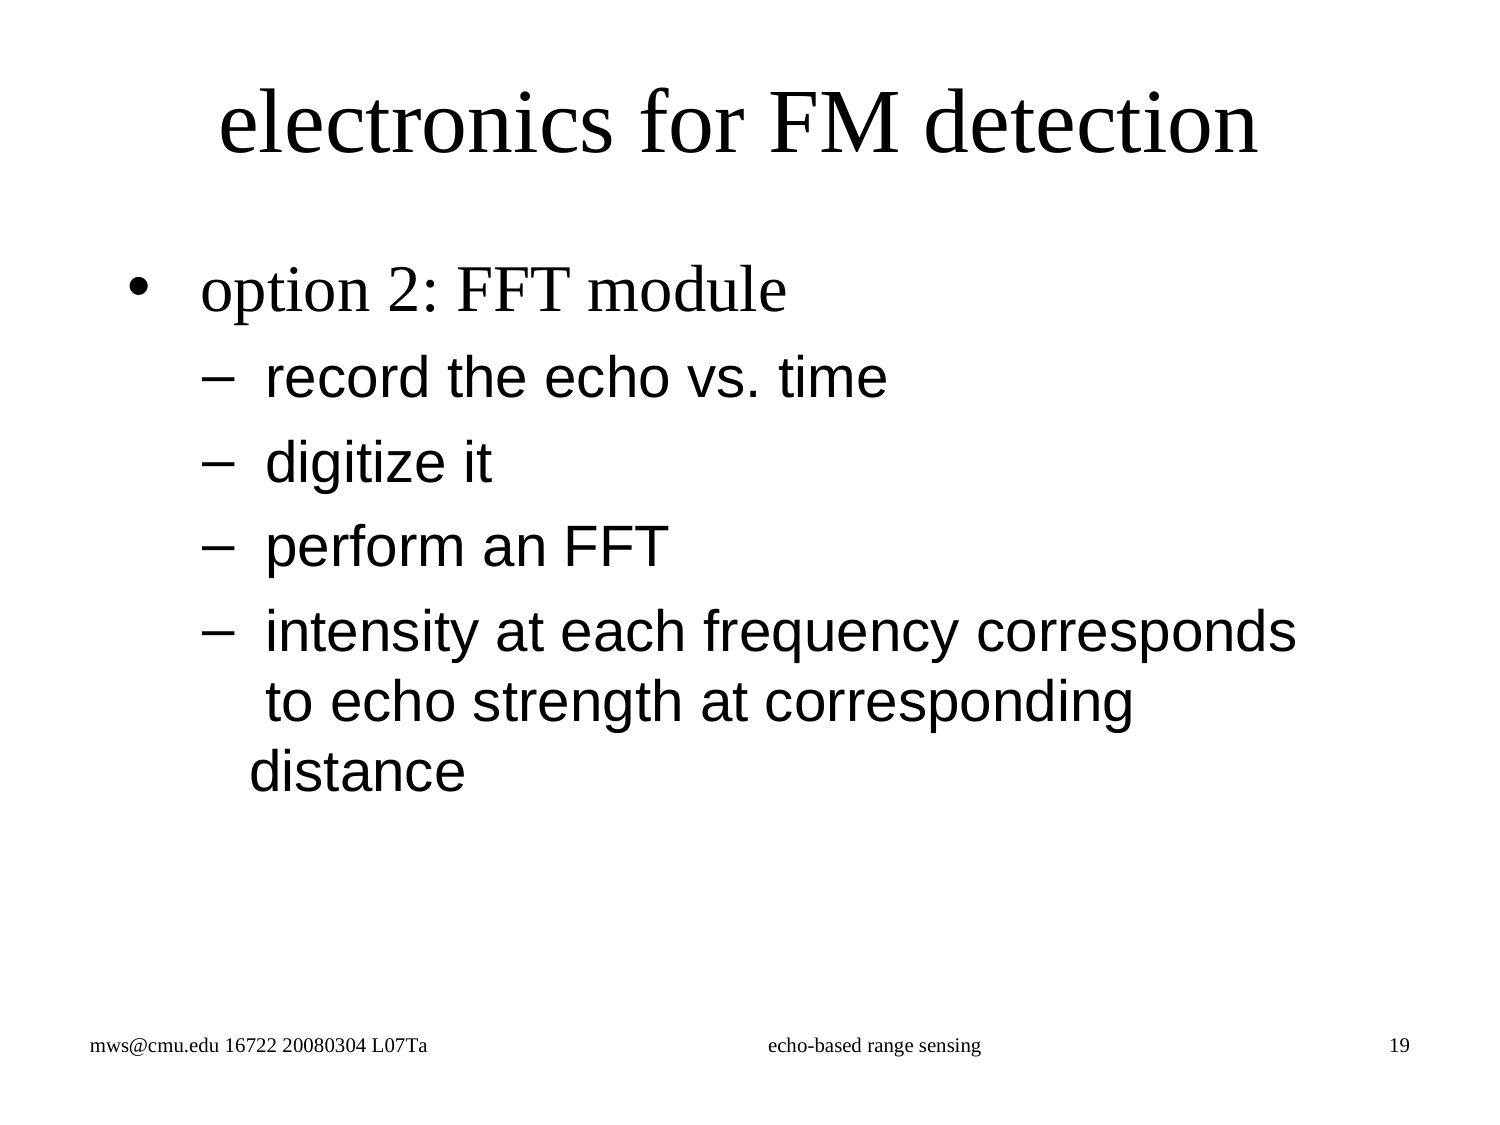

electronics for FM detection
 option 2: FFT module
 record the echo vs. time
 digitize it
 perform an FFT
 intensity at each frequency corresponds
 to echo strength at corresponding distance
mws@cmu.edu 16722 20080304 L07Ta
echo-based range sensing